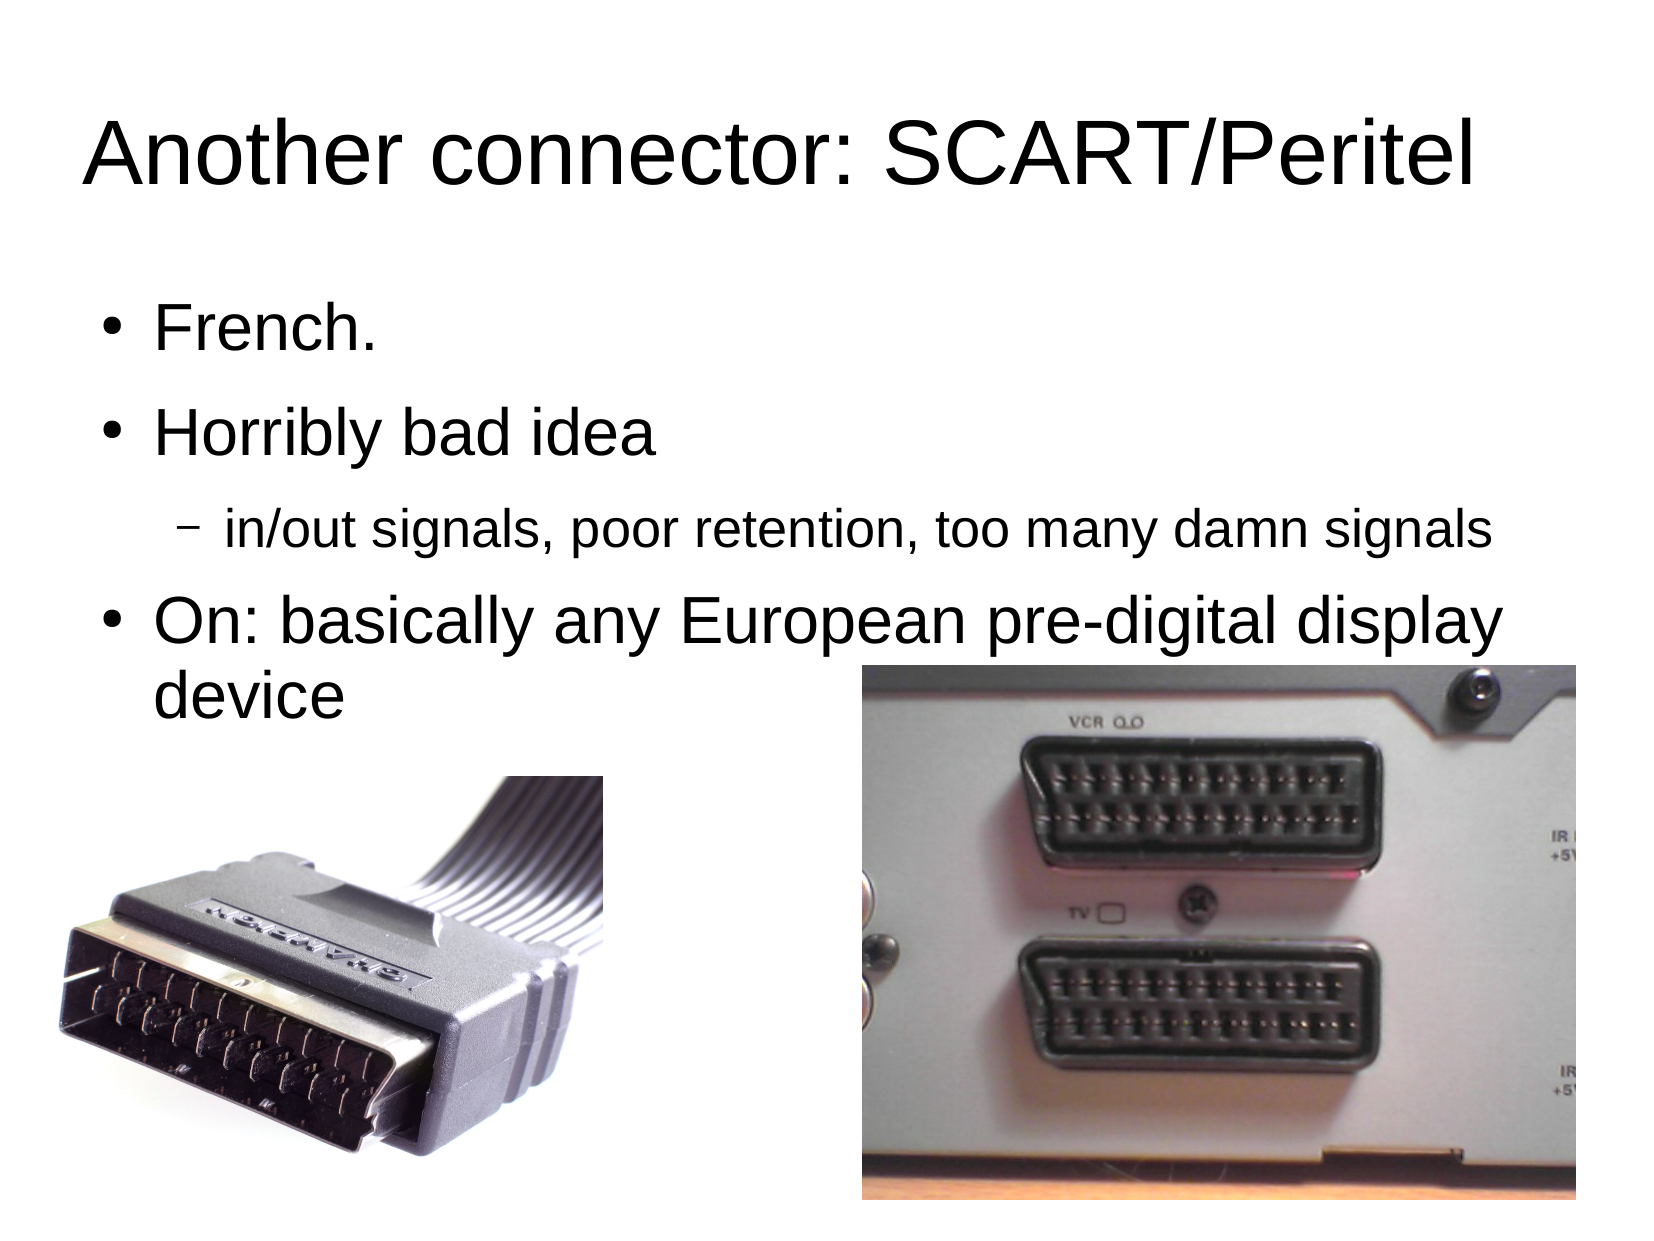

# Another connector: SCART/Peritel
French.
Horribly bad idea
in/out signals, poor retention, too many damn signals
On: basically any European pre-digital display device